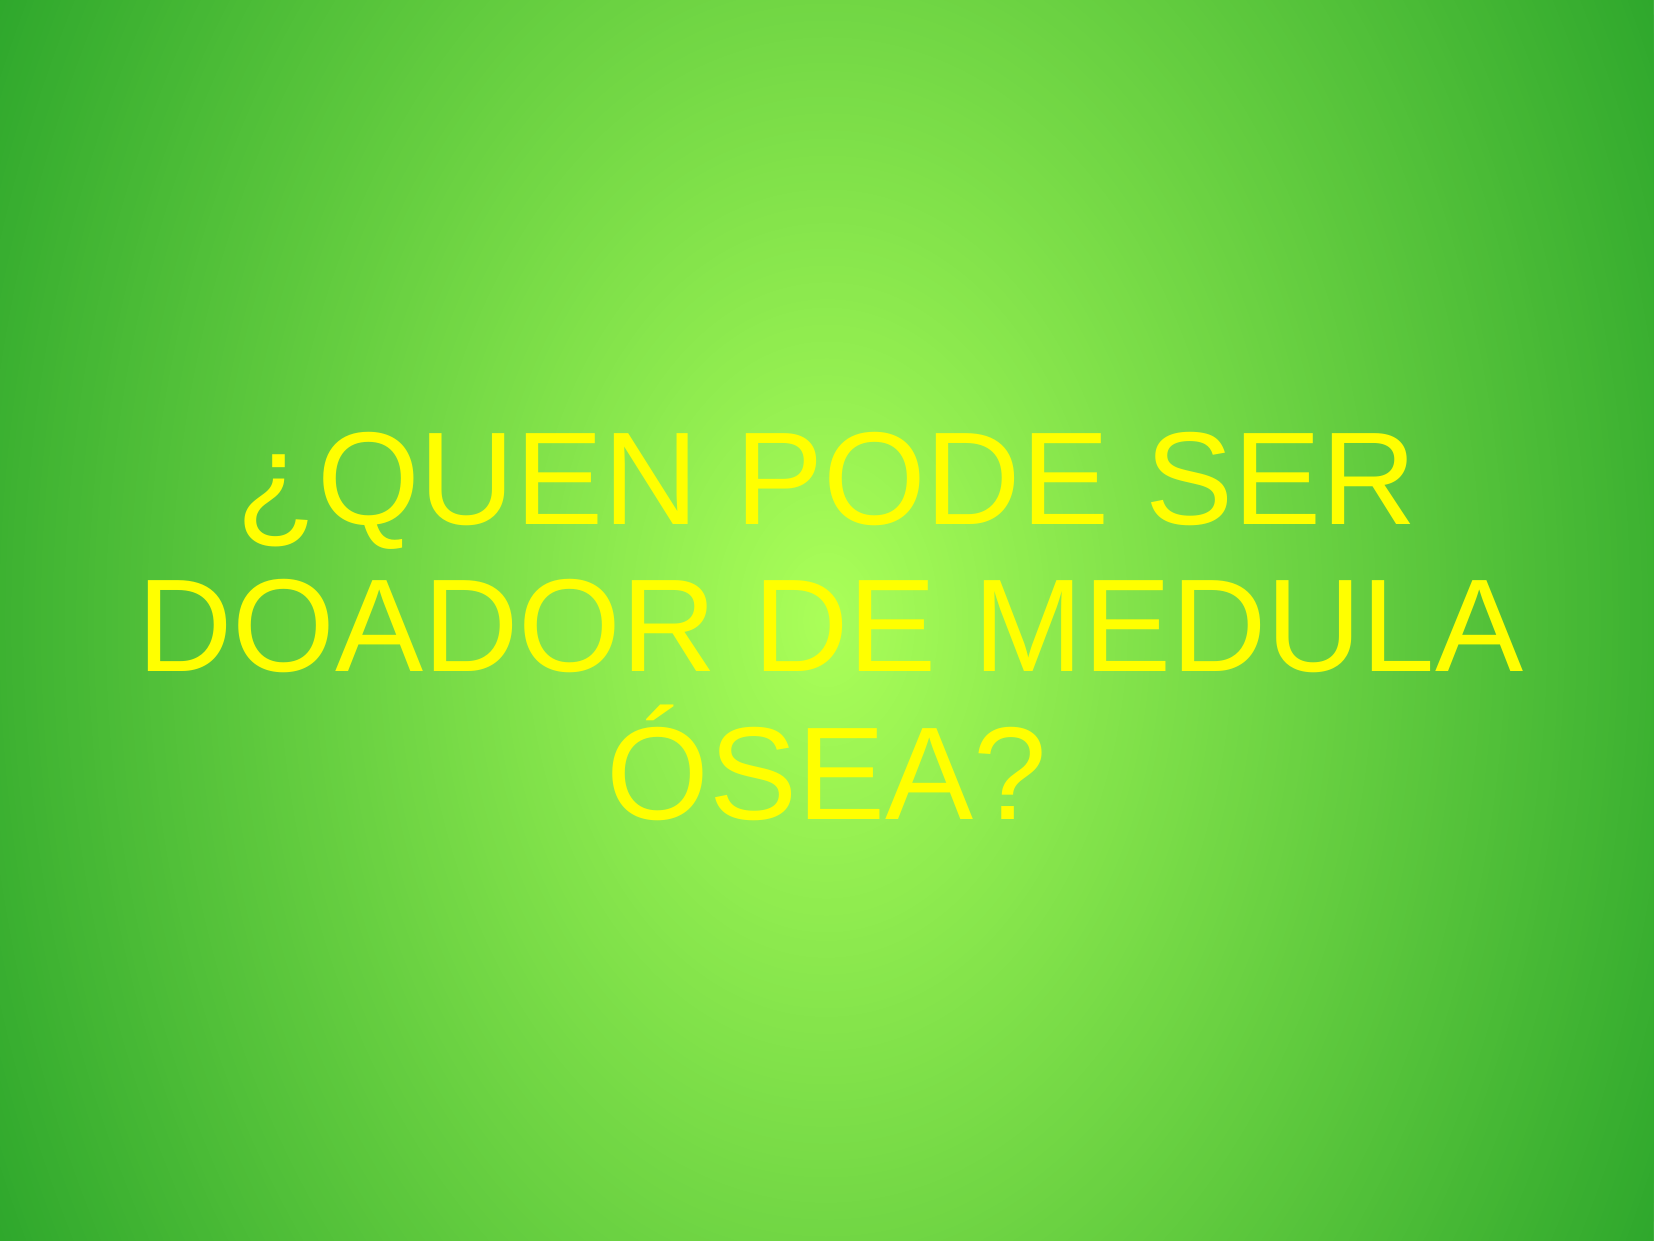

# ¿QUEN PODE SER DOADOR DE MEDULA ÓSEA?